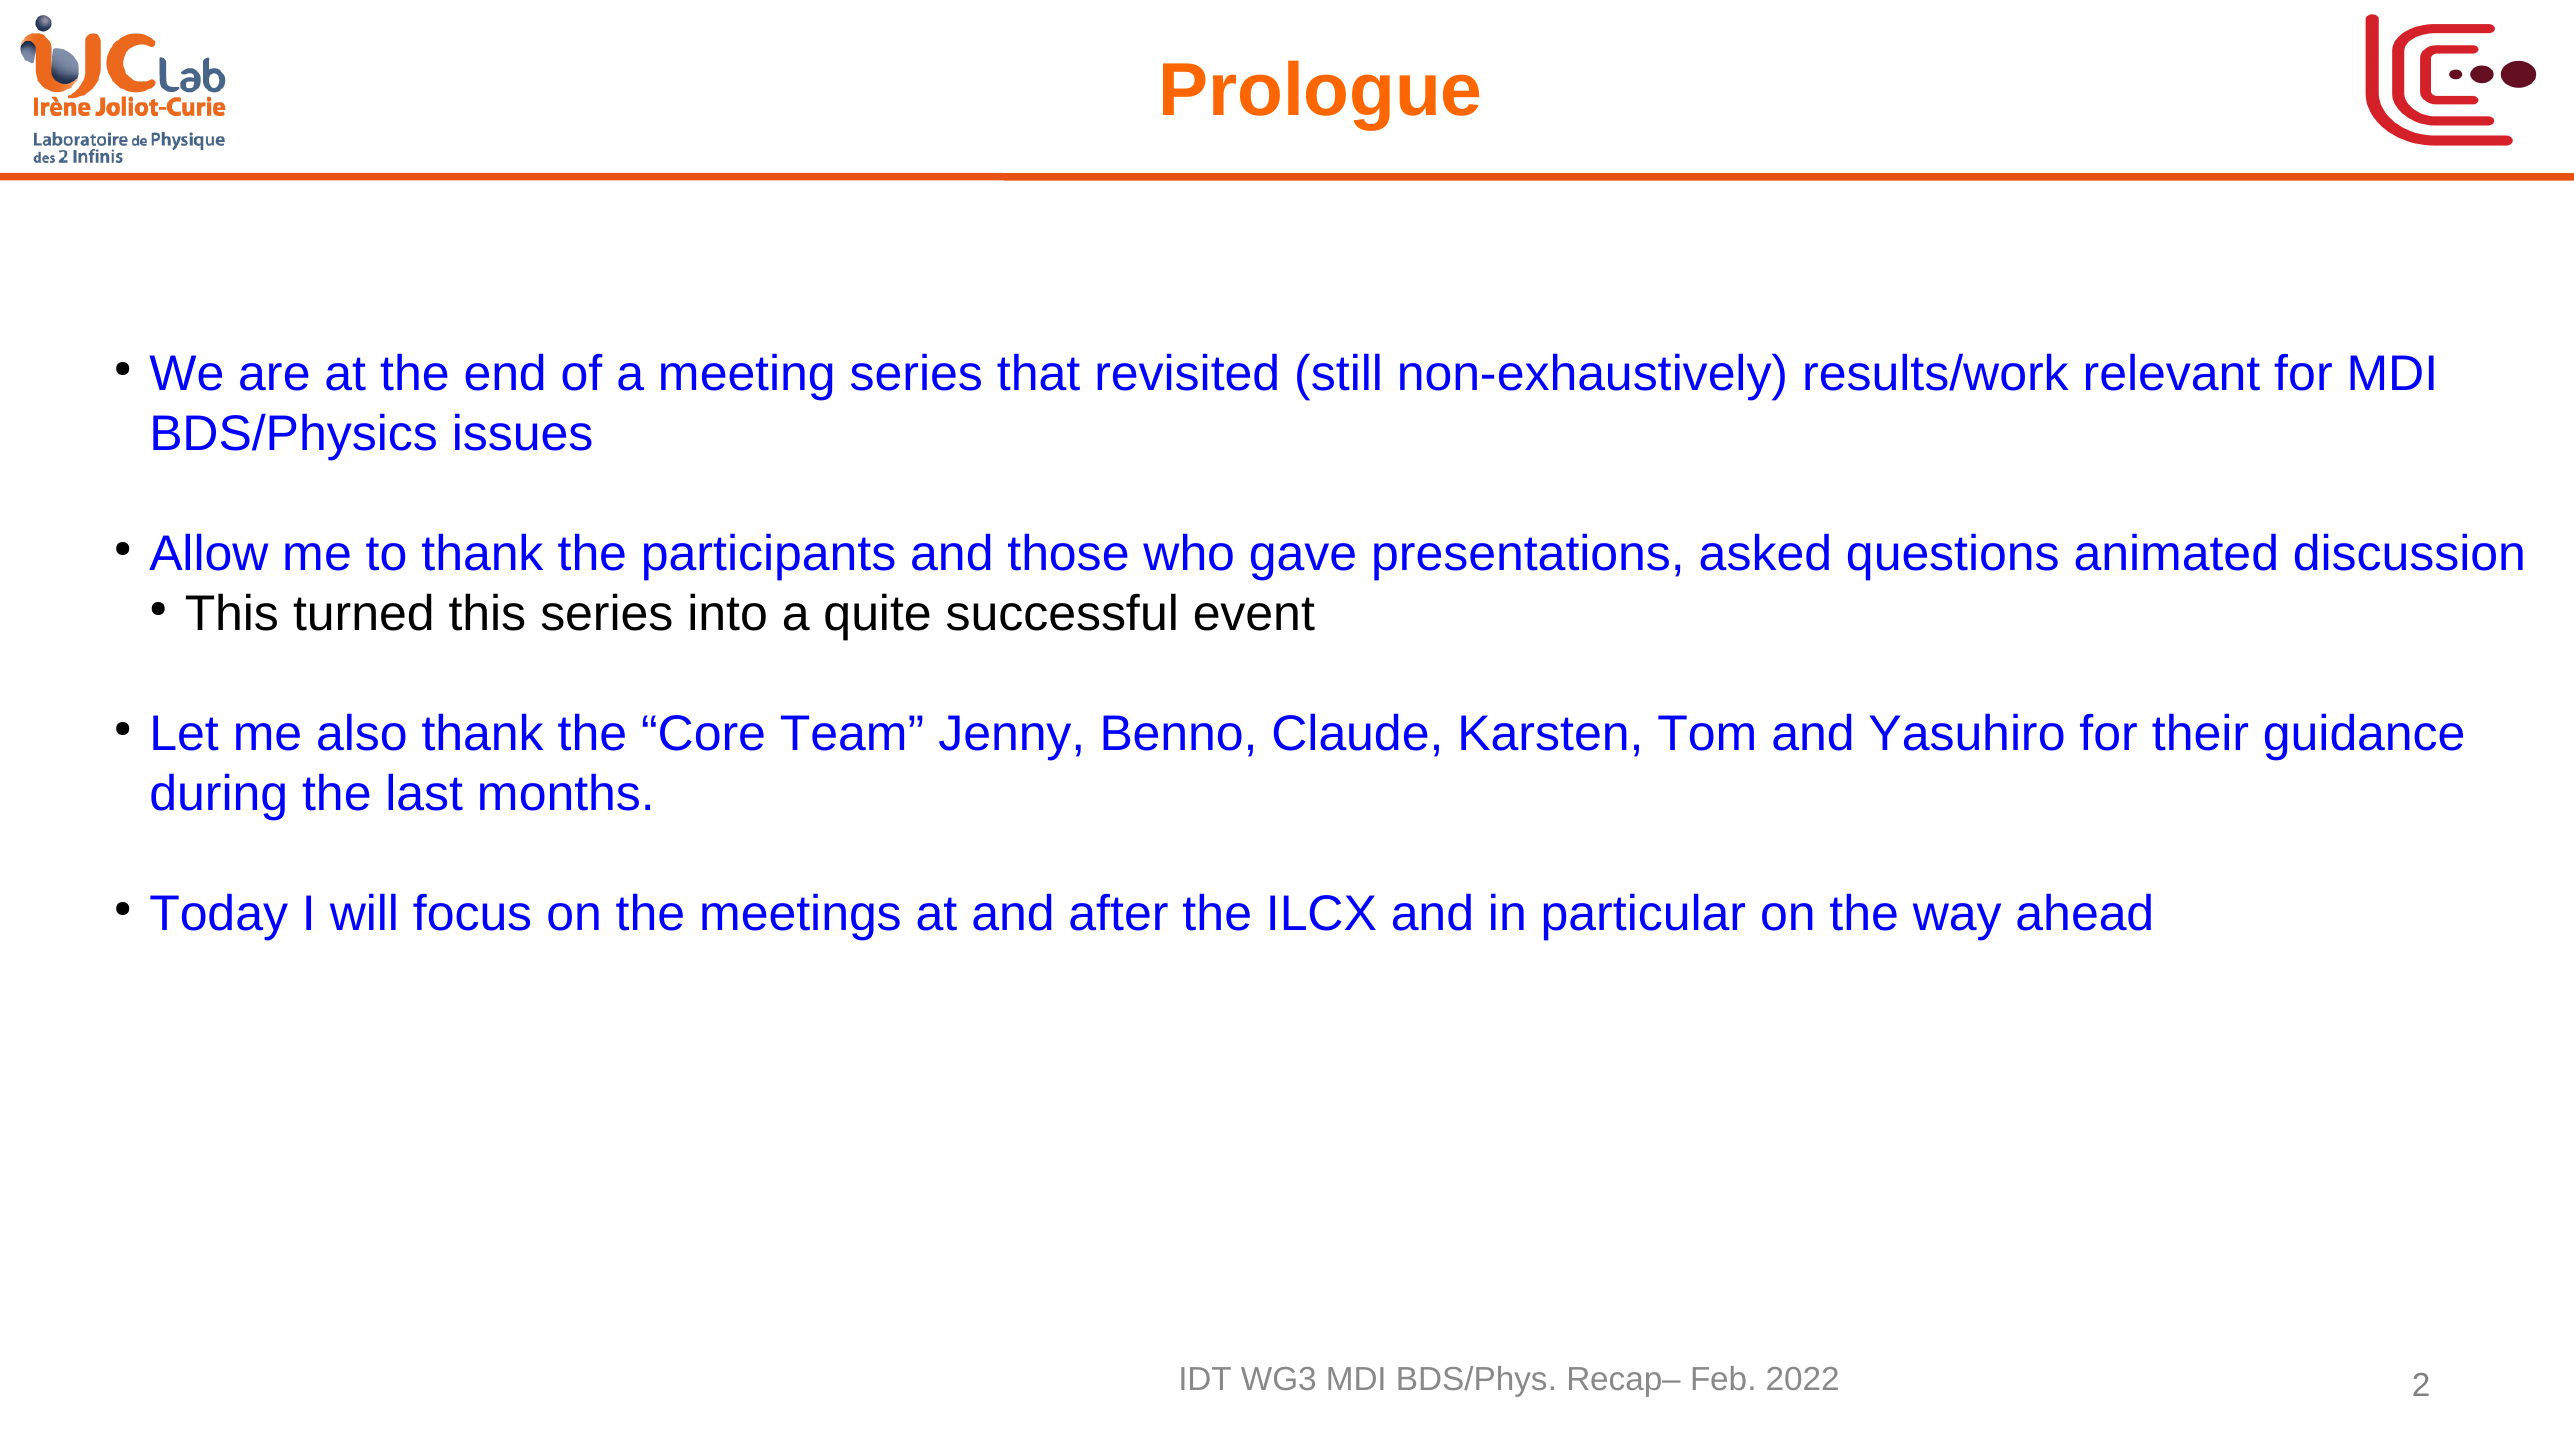

# Prologue
We are at the end of a meeting series that revisited (still non-exhaustively) results/work relevant for MDI
BDS/Physics issues
Allow me to thank the participants and those who gave presentations, asked questions animated discussion
This turned this series into a quite successful event
Let me also thank the “Core Team” Jenny, Benno, Claude, Karsten, Tom and Yasuhiro for their guidance
during the last months.
Today I will focus on the meetings at and after the ILCX and in particular on the way ahead
2